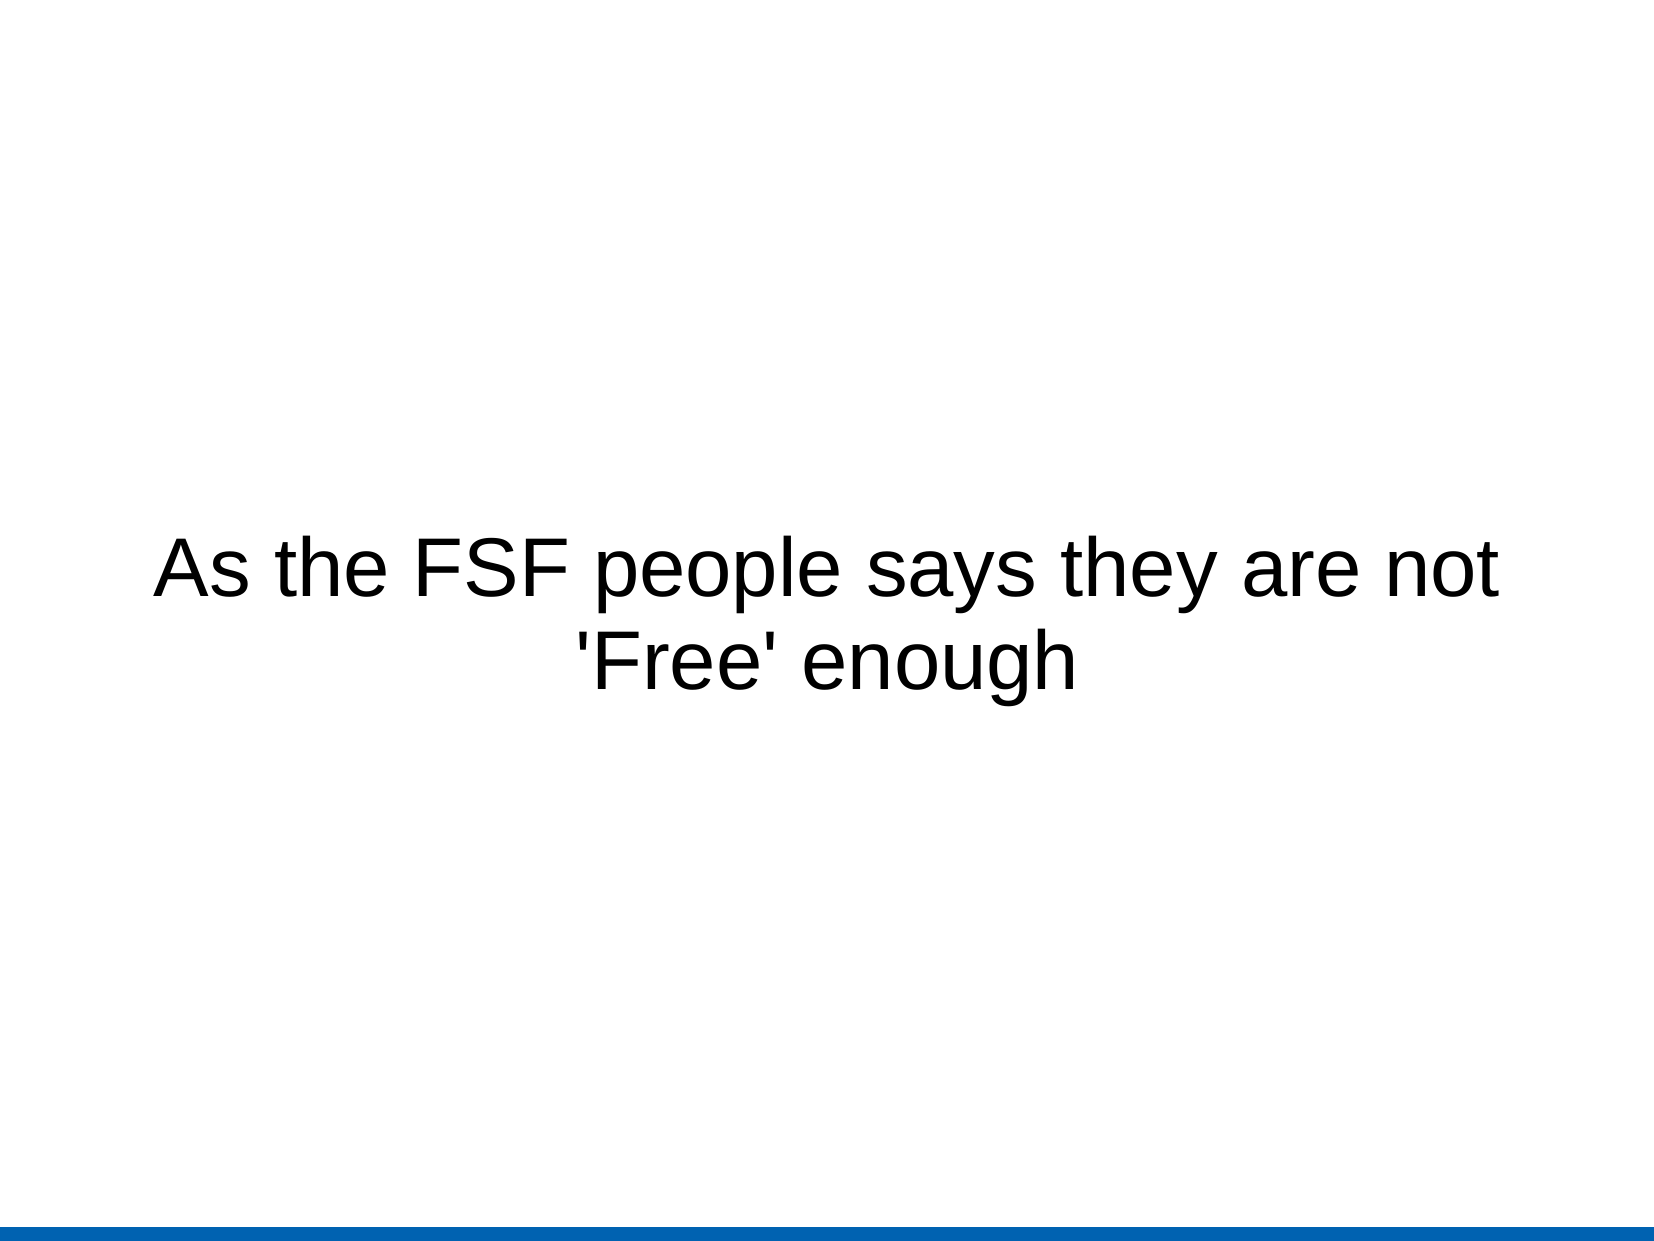

# As the FSF people says they are not 'Free' enough